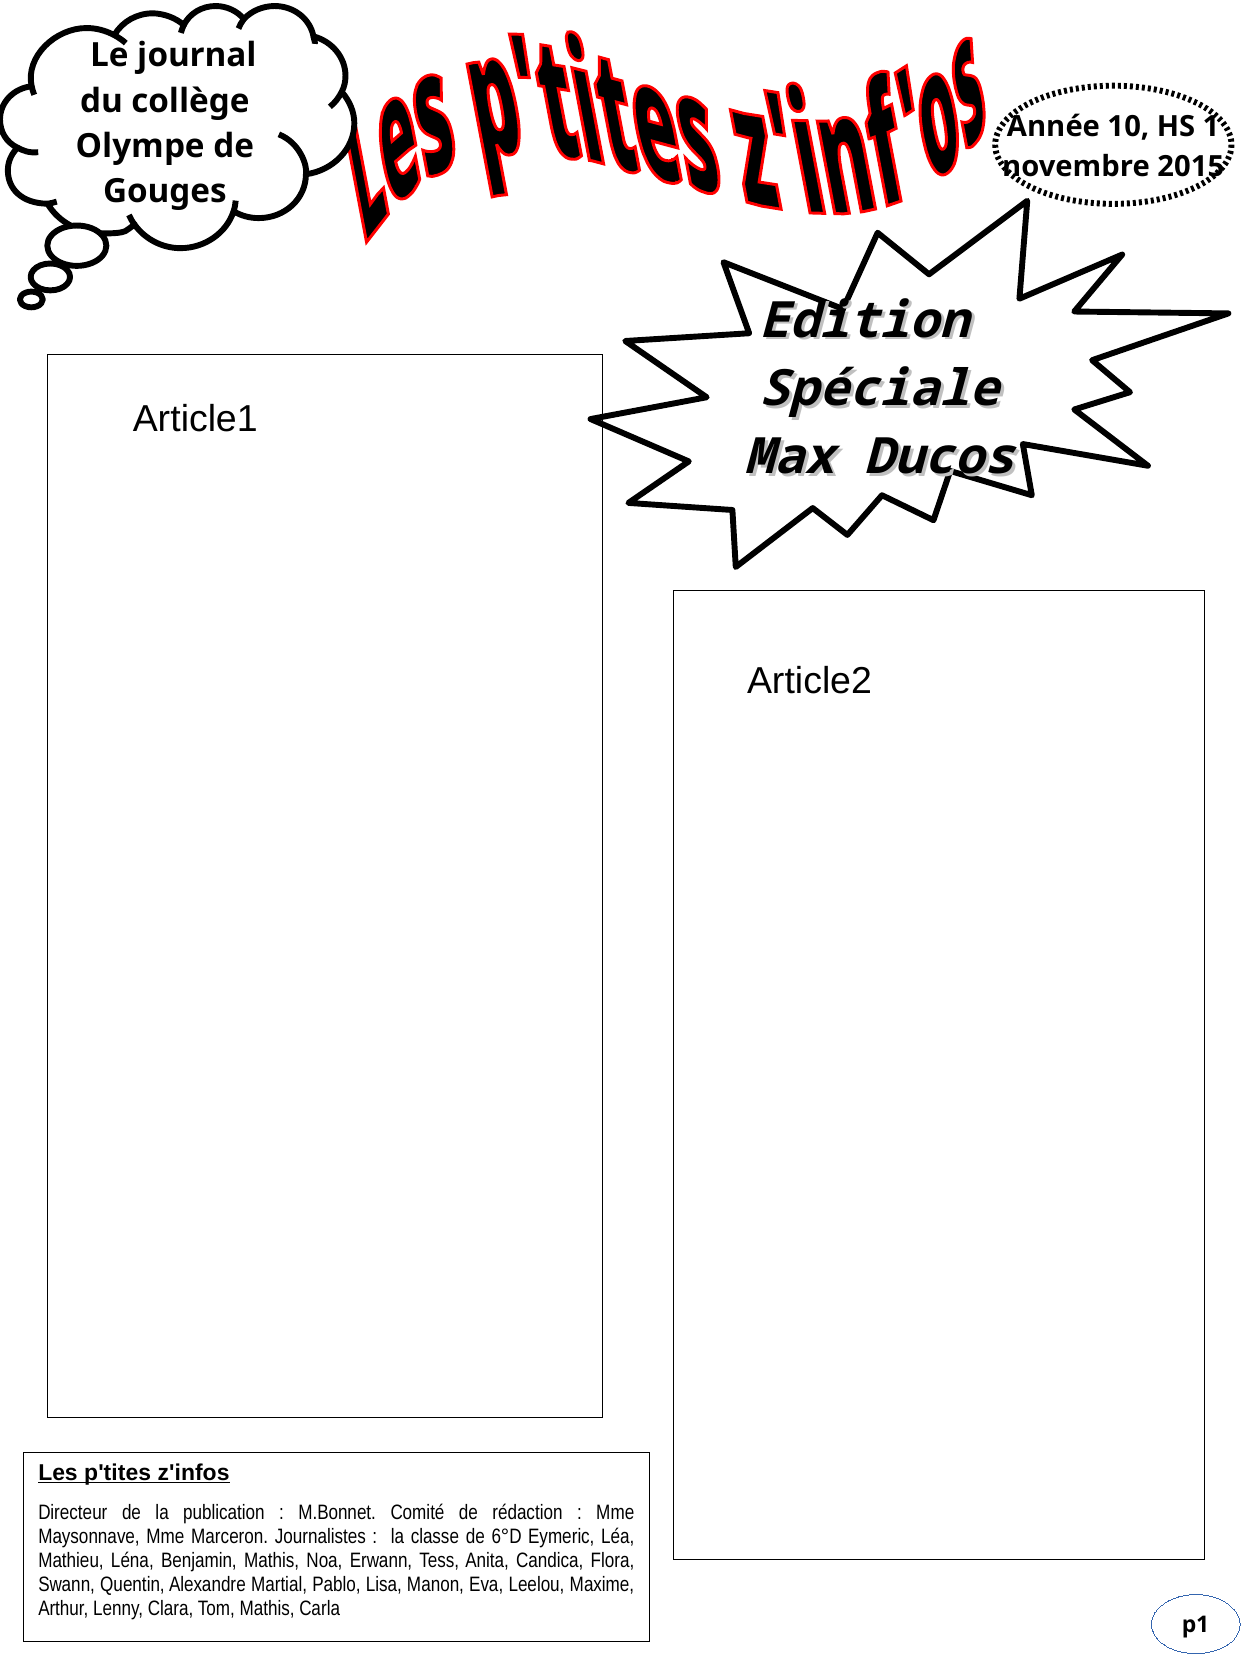

Les p'tites z'inf'os
 Le journal du collège
Olympe de Gouges
Année 10, HS 1
novembre 2015
Edition
Spéciale
Max Ducos
Article1
Article2
Les p'tites z'infos
Directeur de la publication : M.Bonnet. Comité de rédaction : Mme Maysonnave, Mme Marceron. Journalistes : la classe de 6°D Eymeric, Léa, Mathieu, Léna, Benjamin, Mathis, Noa, Erwann, Tess, Anita, Candica, Flora, Swann, Quentin, Alexandre Martial, Pablo, Lisa, Manon, Eva, Leelou, Maxime, Arthur, Lenny, Clara, Tom, Mathis, Carla
p1